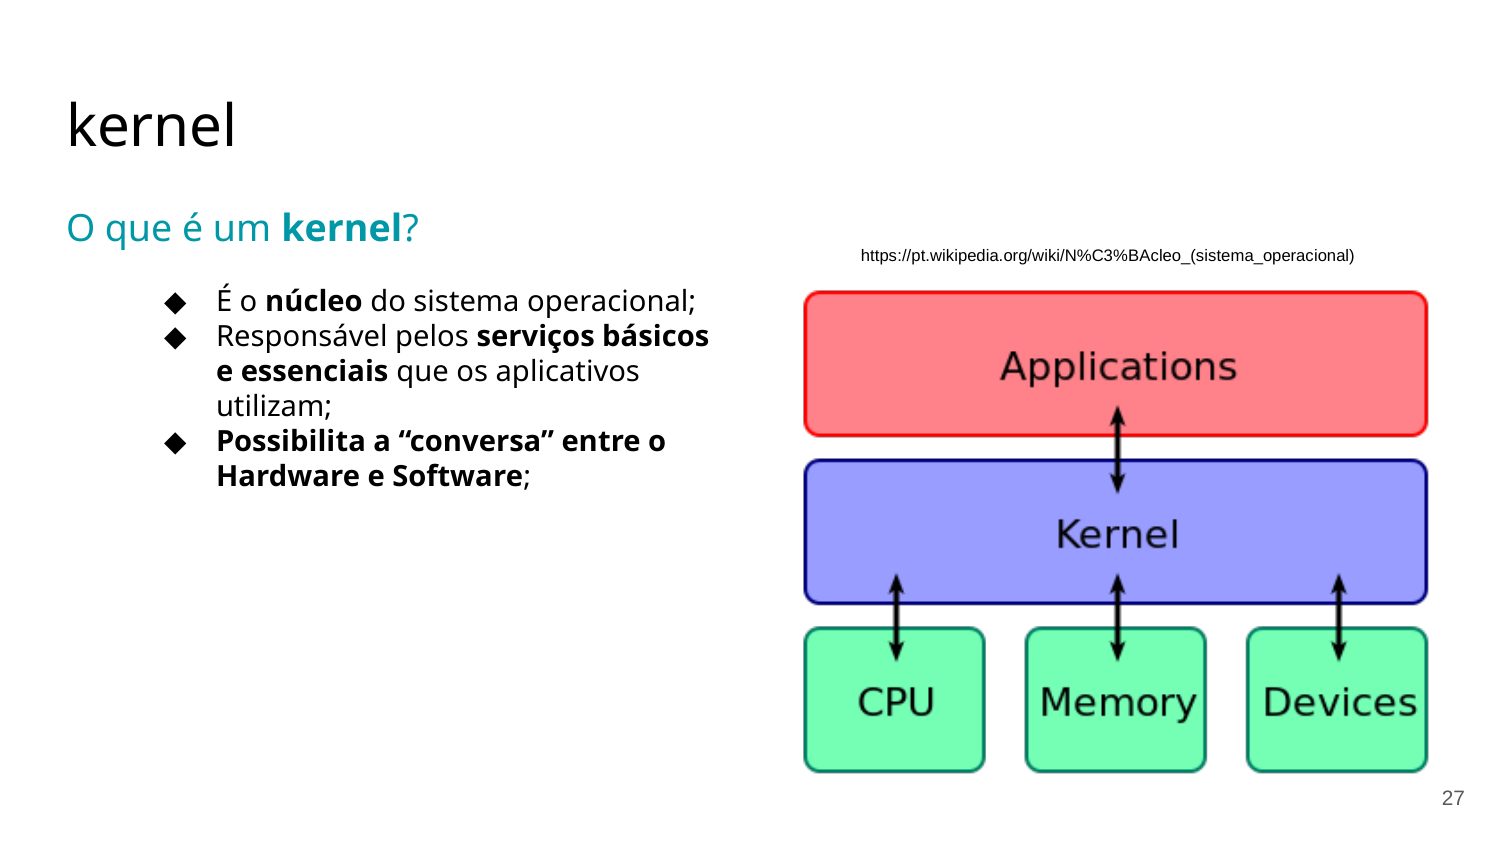

# kernel
O que é um kernel?
É o núcleo do sistema operacional;
Responsável pelos serviços básicos e essenciais que os aplicativos utilizam;
Possibilita a “conversa” entre o Hardware e Software;
https://pt.wikipedia.org/wiki/N%C3%BAcleo_(sistema_operacional)